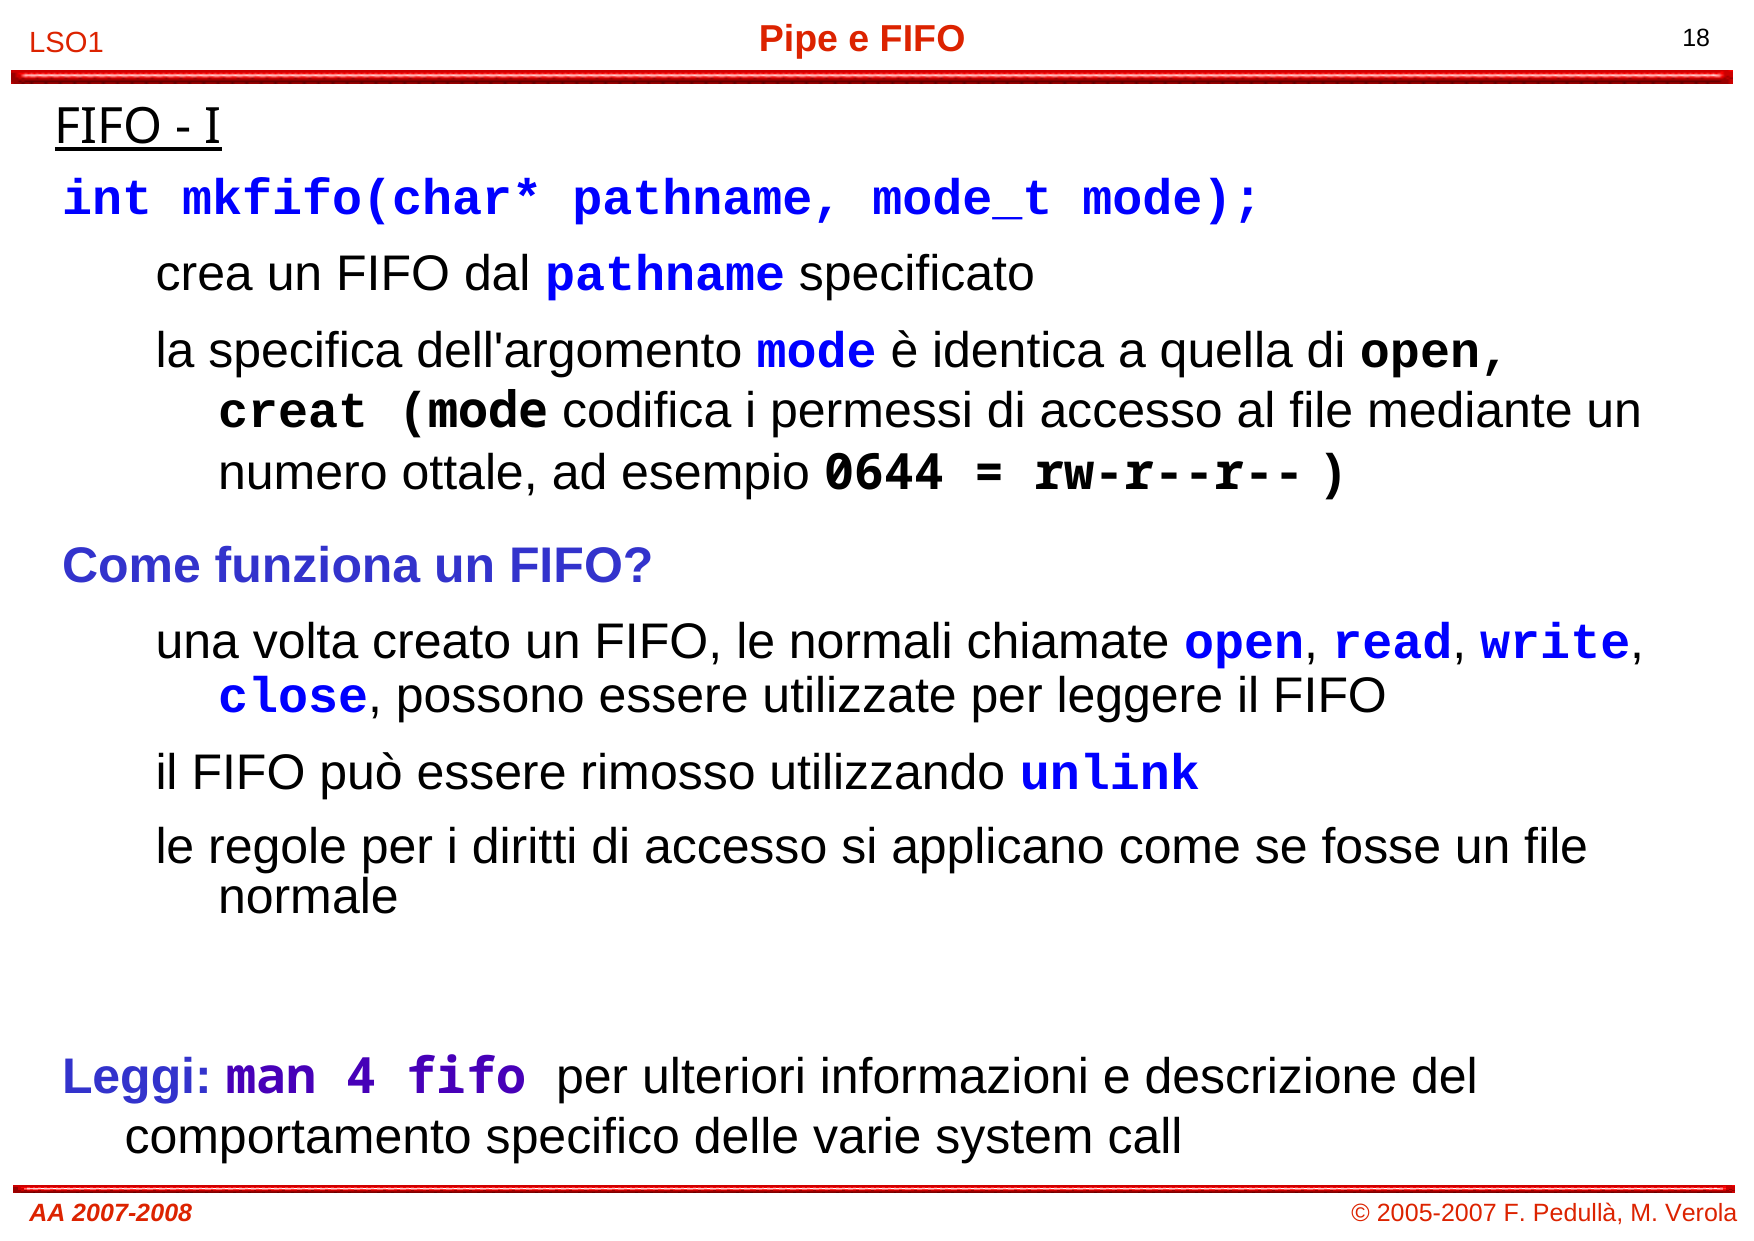

# FIFO - I
int mkfifo(char* pathname, mode_t mode);
crea un FIFO dal pathname specificato
la specifica dell'argomento mode è identica a quella di open, creat (mode codifica i permessi di accesso al file mediante un numero ottale, ad esempio 0644 = rw-r--r-- )
Come funziona un FIFO?
una volta creato un FIFO, le normali chiamate open, read, write, close, possono essere utilizzate per leggere il FIFO
il FIFO può essere rimosso utilizzando unlink
le regole per i diritti di accesso si applicano come se fosse un file normale
Leggi: man 4 fifo per ulteriori informazioni e descrizione del comportamento specifico delle varie system call